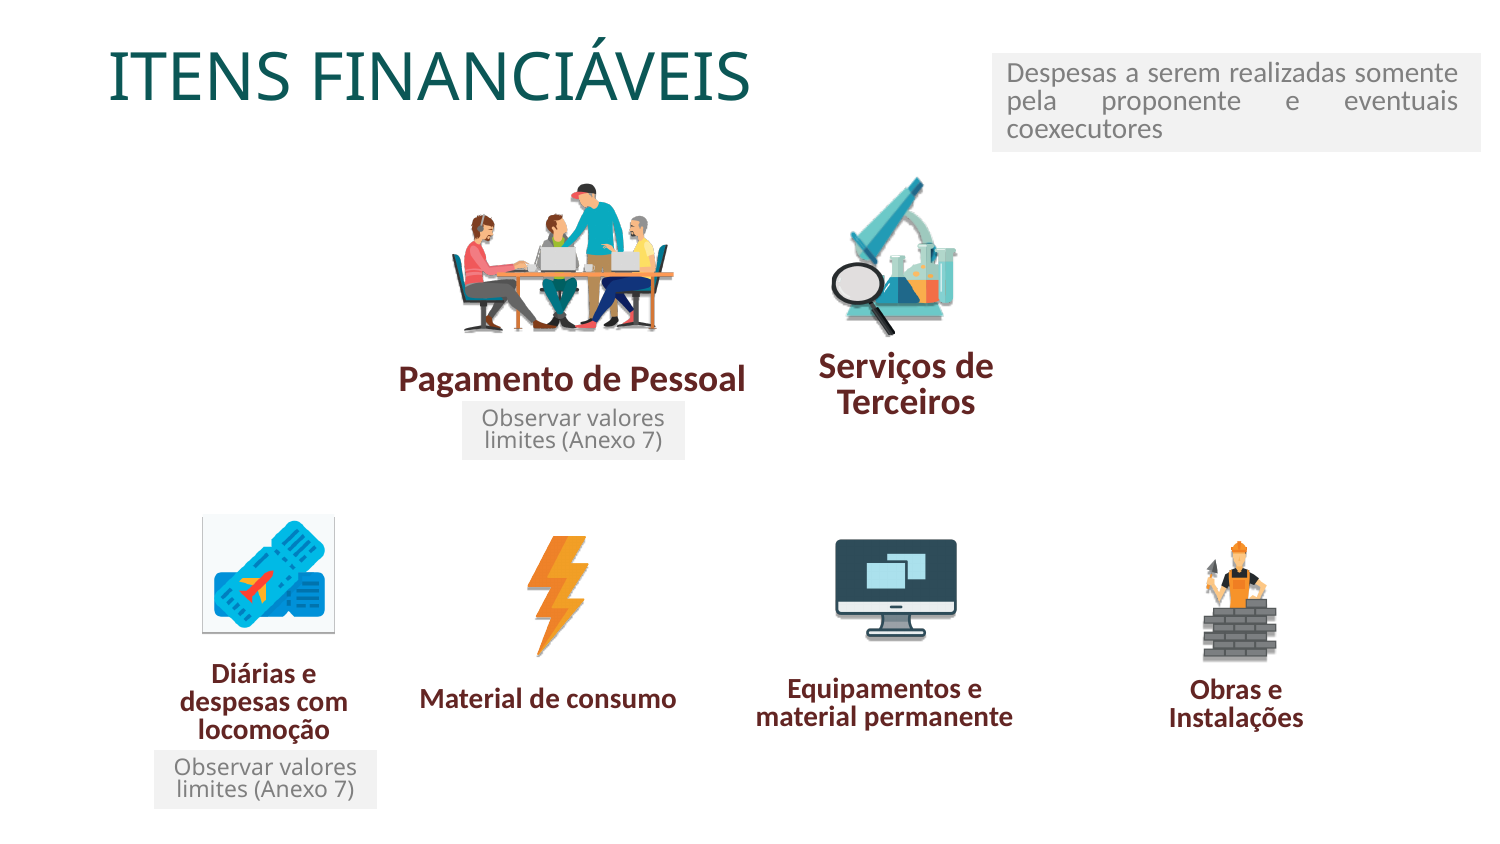

ITENS FINANCIÁVEIS
Despesas a serem realizadas somente pela proponente e eventuais coexecutores
Serviços de Terceiros
Pagamento de Pessoal
Observar valores limites (Anexo 7)
Diárias e despesas com locomoção
Equipamentos e material permanente
Obras e Instalações
Material de consumo
Observar valores limites (Anexo 7)